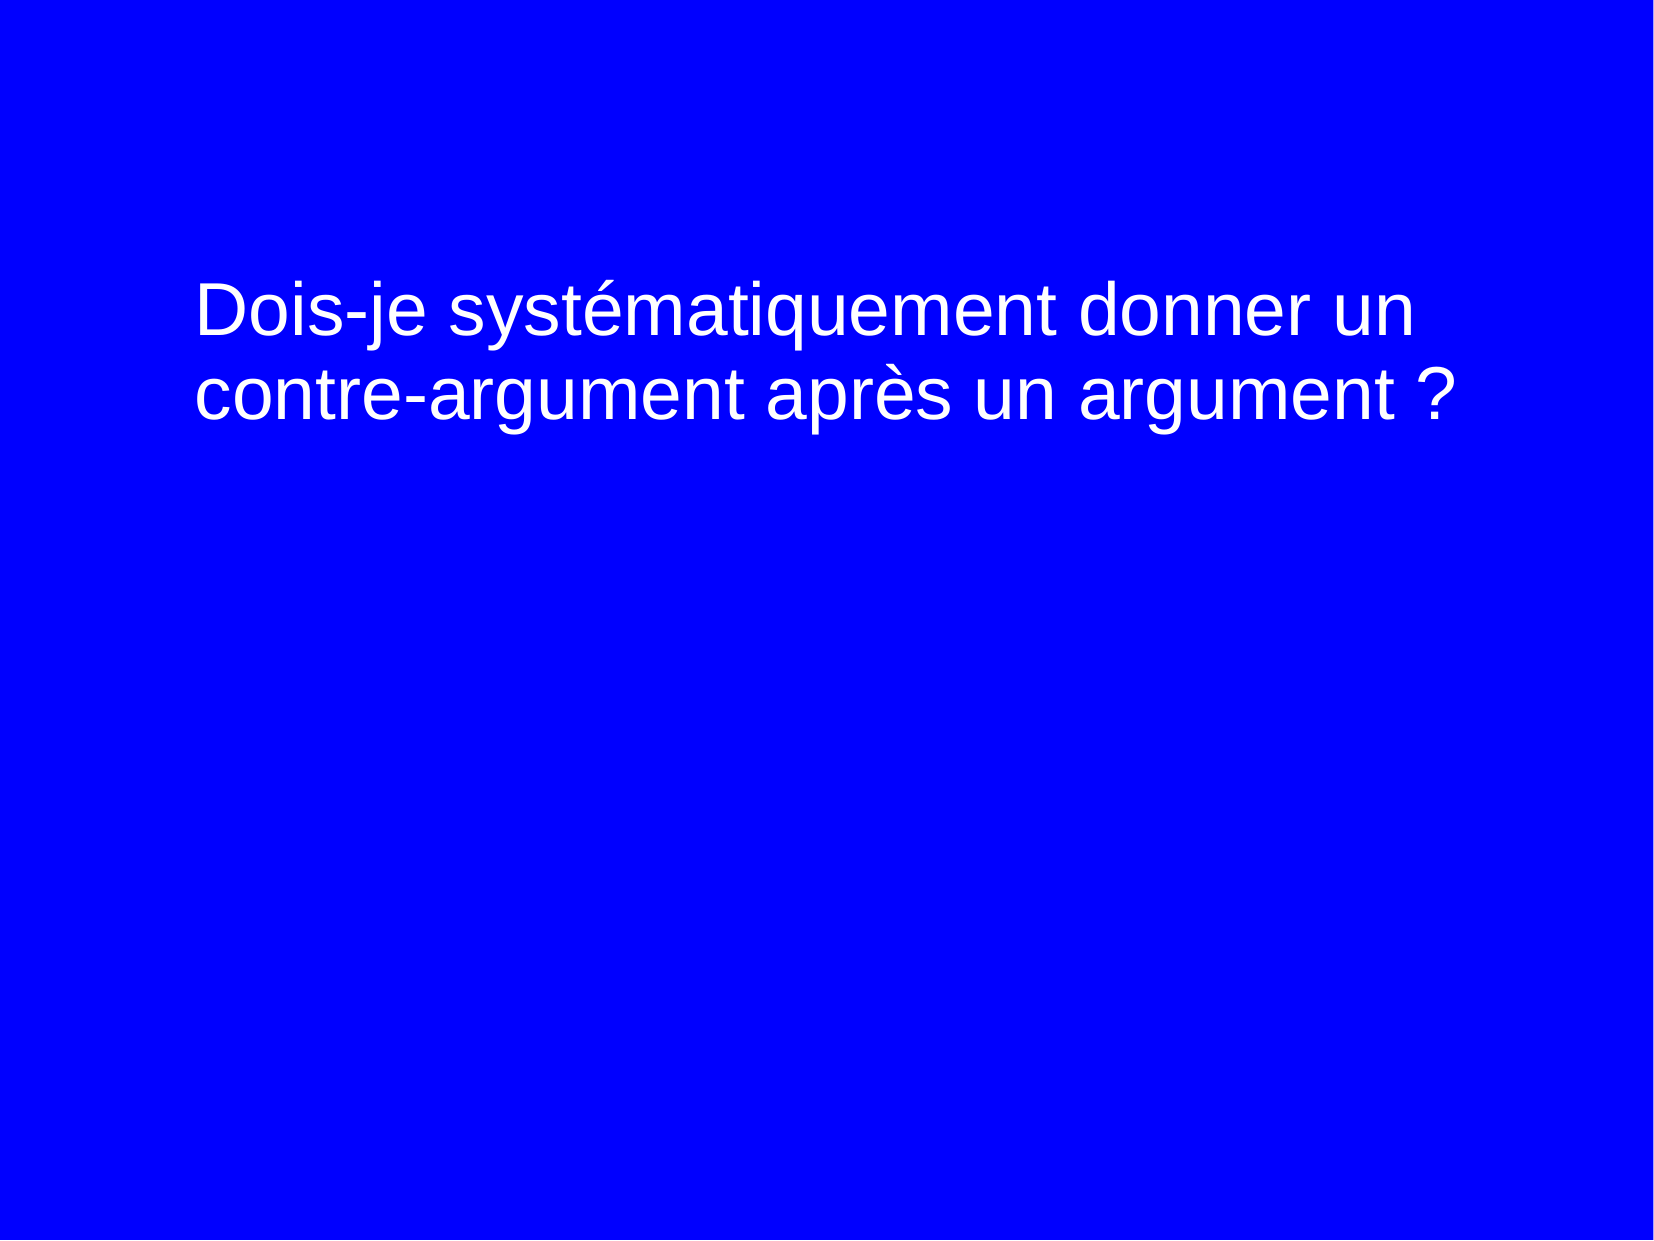

Dois-je systématiquement donner un contre-argument après un argument ?